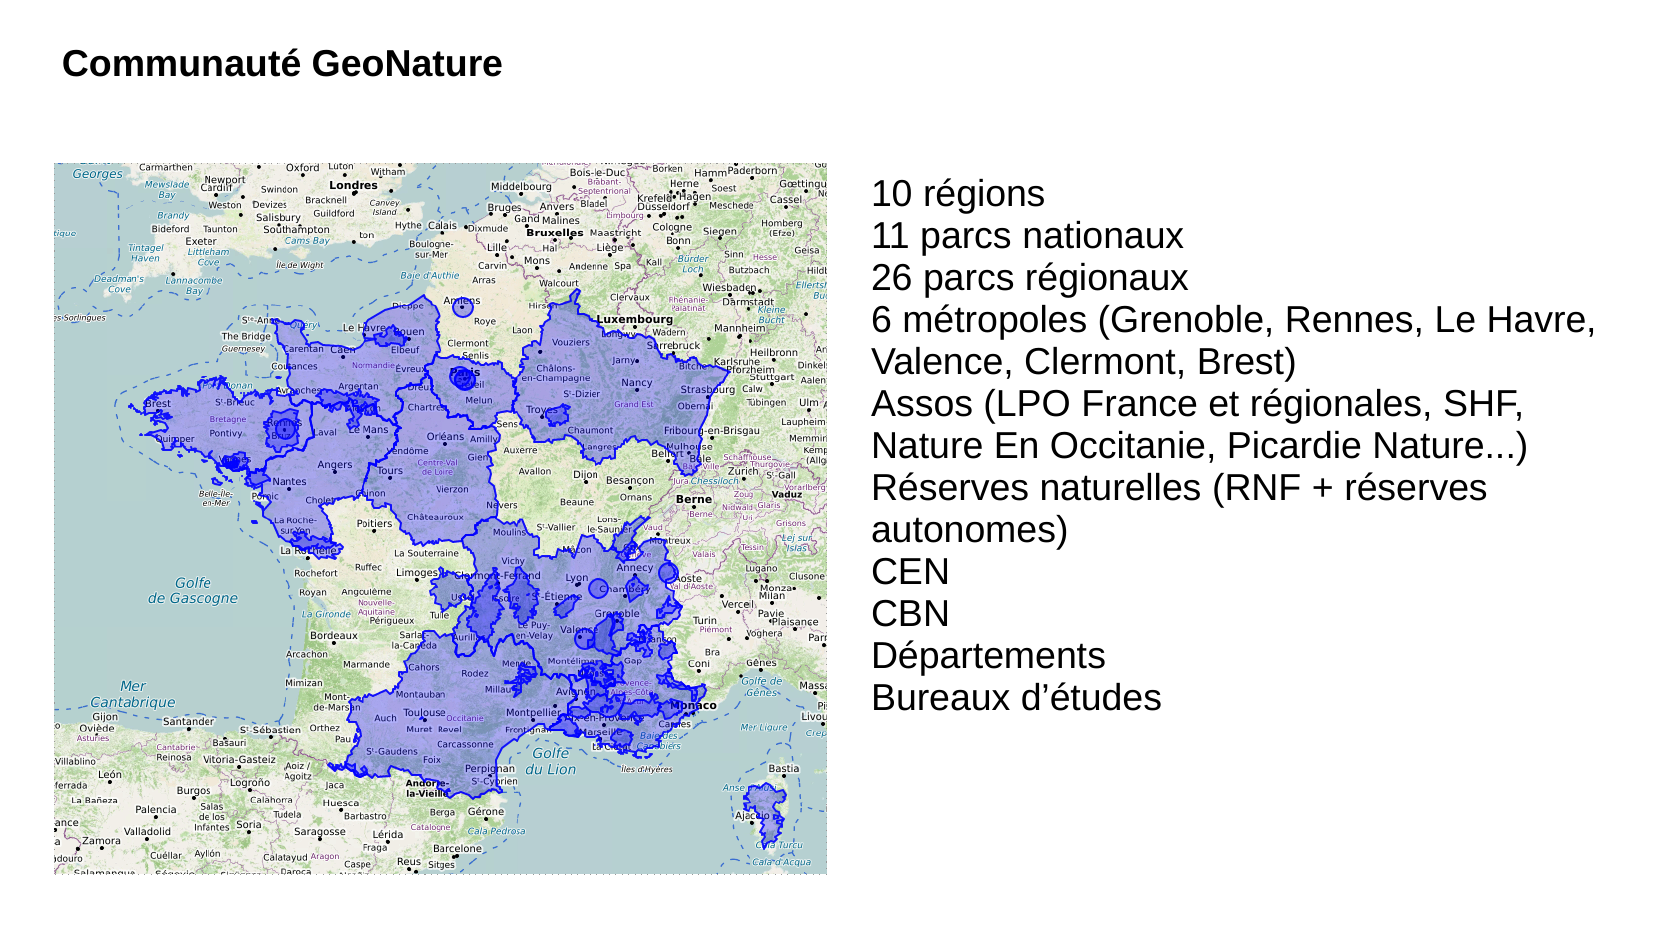

Communauté GeoNature
10 régions
11 parcs nationaux
26 parcs régionaux
6 métropoles (Grenoble, Rennes, Le Havre, Valence, Clermont, Brest)
Assos (LPO France et régionales, SHF, Nature En Occitanie, Picardie Nature...)
Réserves naturelles (RNF + réserves autonomes)
CEN
CBN
Départements
Bureaux d’études